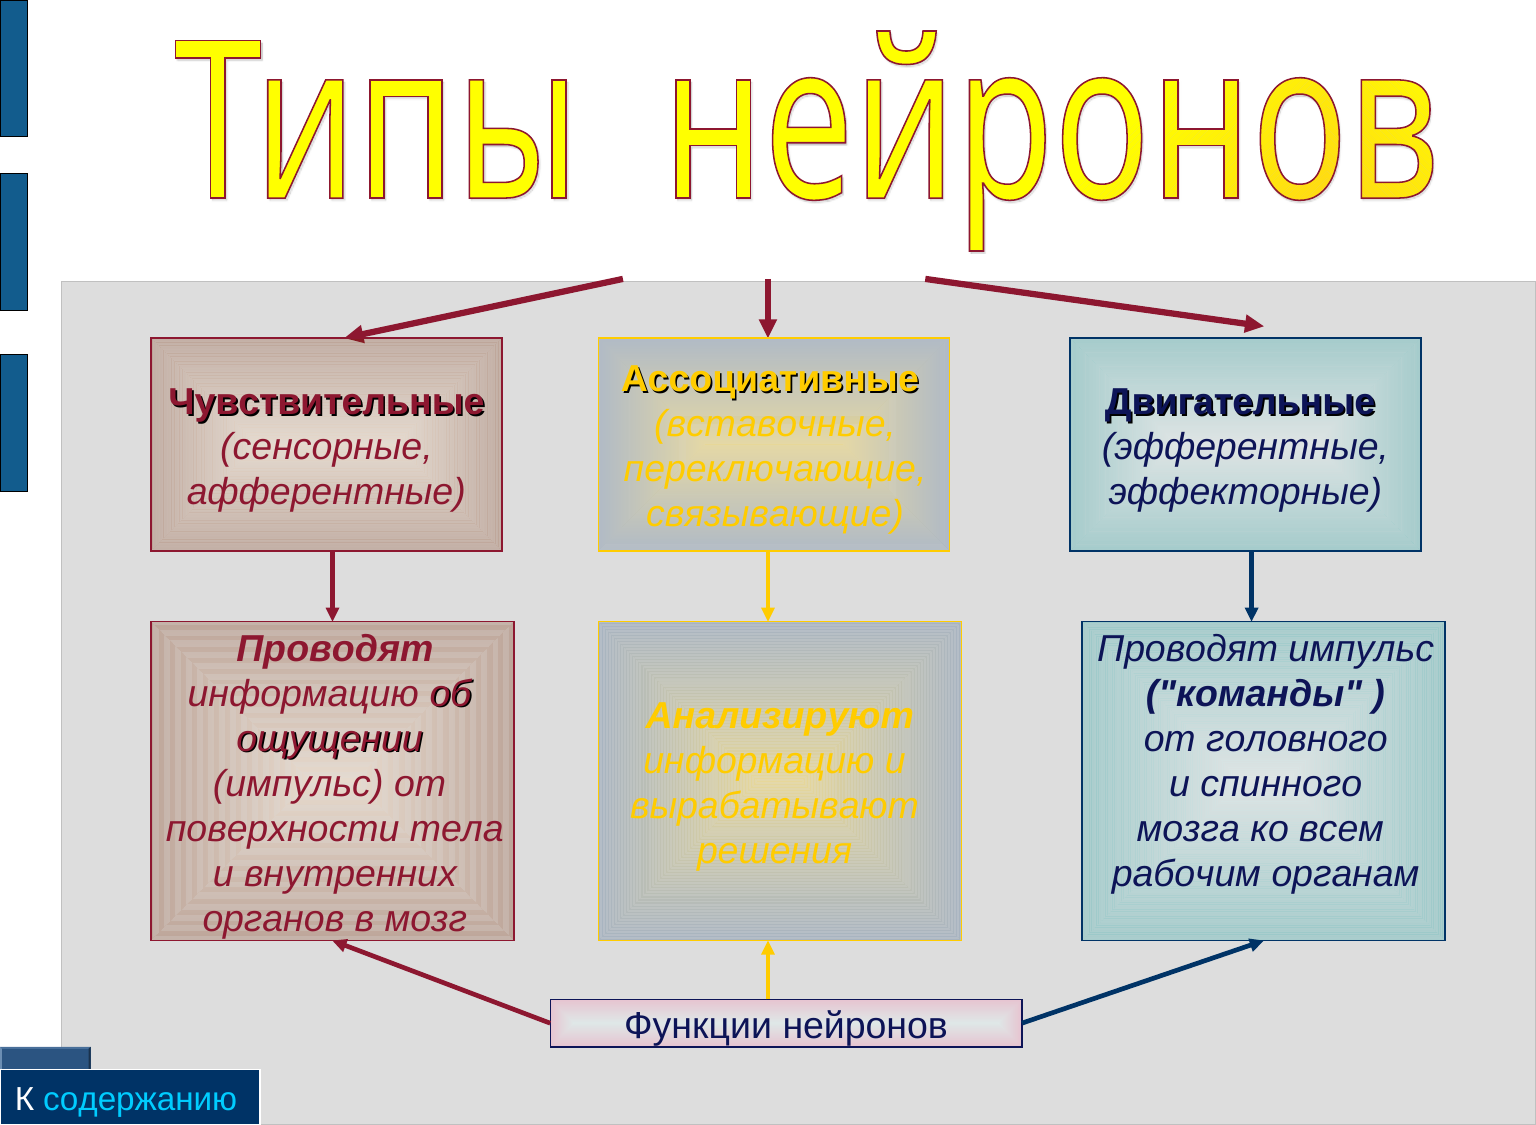

Типы нейронов
Чувствительные
(сенсорные,
афферентные)
Ассоциативные
(вставочные,
 переключающие,
связывающие)
Двигательные
(эфферентные,
эффекторные)
Проводят
информацию об
ощущении
(импульс) от
поверхности тела
 и внутренних
органов в мозг
Анализируют
информацию и
вырабатывают
решения
Проводят импульс
("команды" )
от головного
и спинного
мозга ко всем
рабочим органам
Функции нейронов
К содержанию